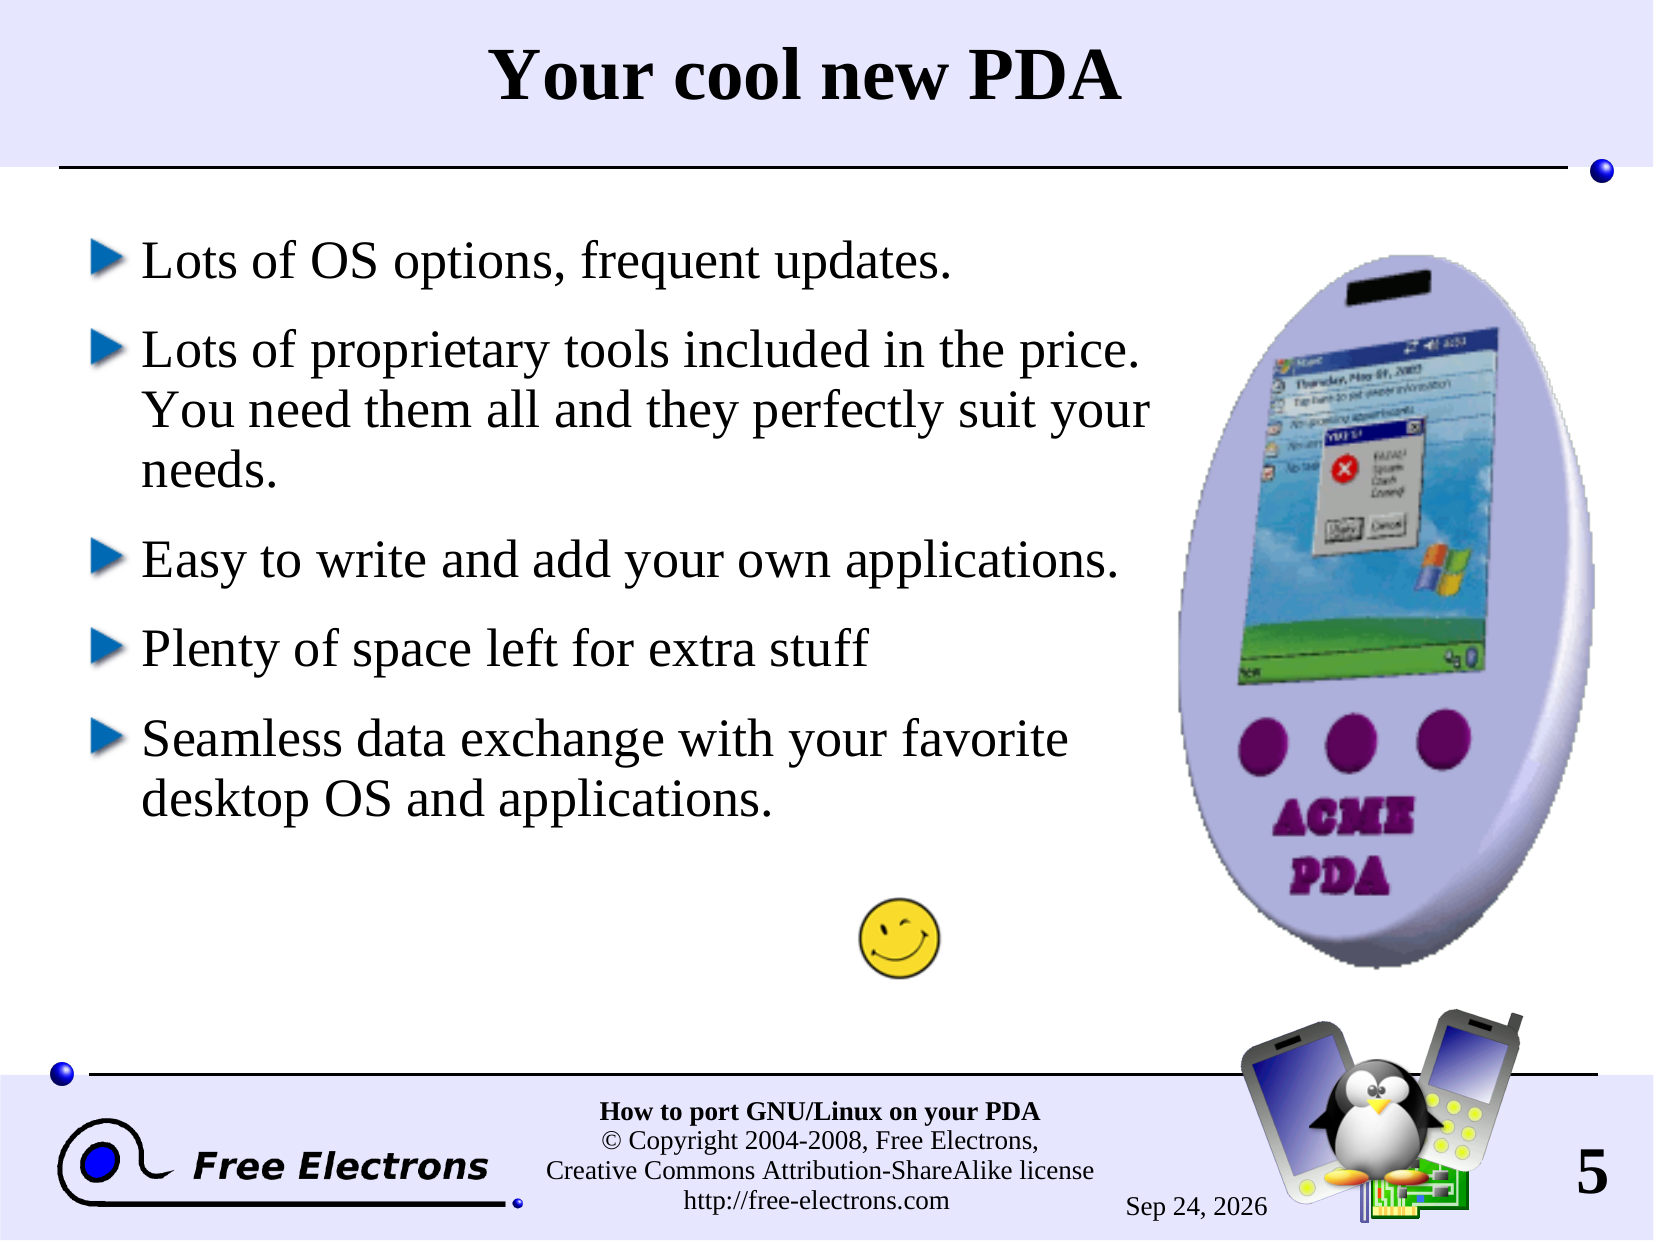

# Your cool new PDA
Lots of OS options, frequent updates.
Lots of proprietary tools included in the price. You need them all and they perfectly suit your needs.
Easy to write and add your own applications.
Plenty of space left for extra stuff
Seamless data exchange with your favorite desktop OS and applications.